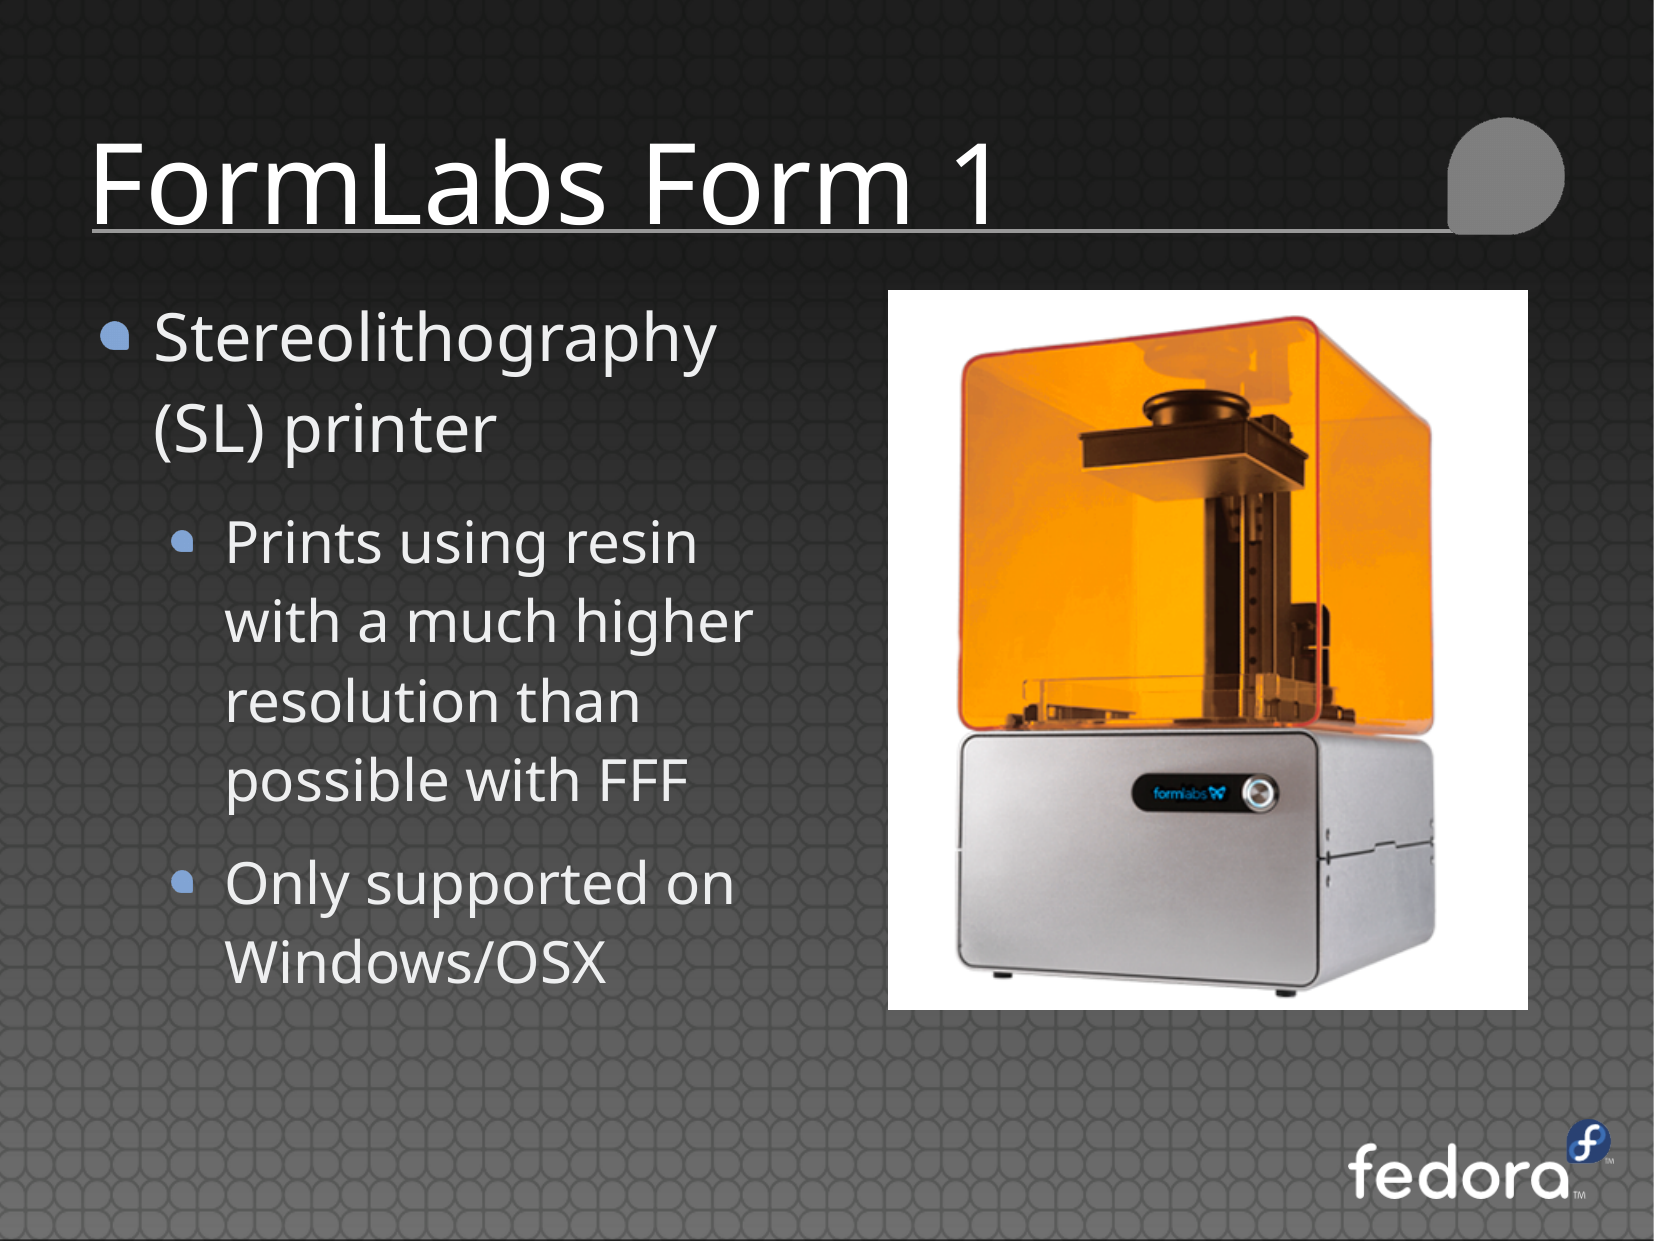

# FormLabs Form 1
Stereolithography (SL) printer
Prints using resin with a much higher resolution than possible with FFF
Only supported on Windows/OSX